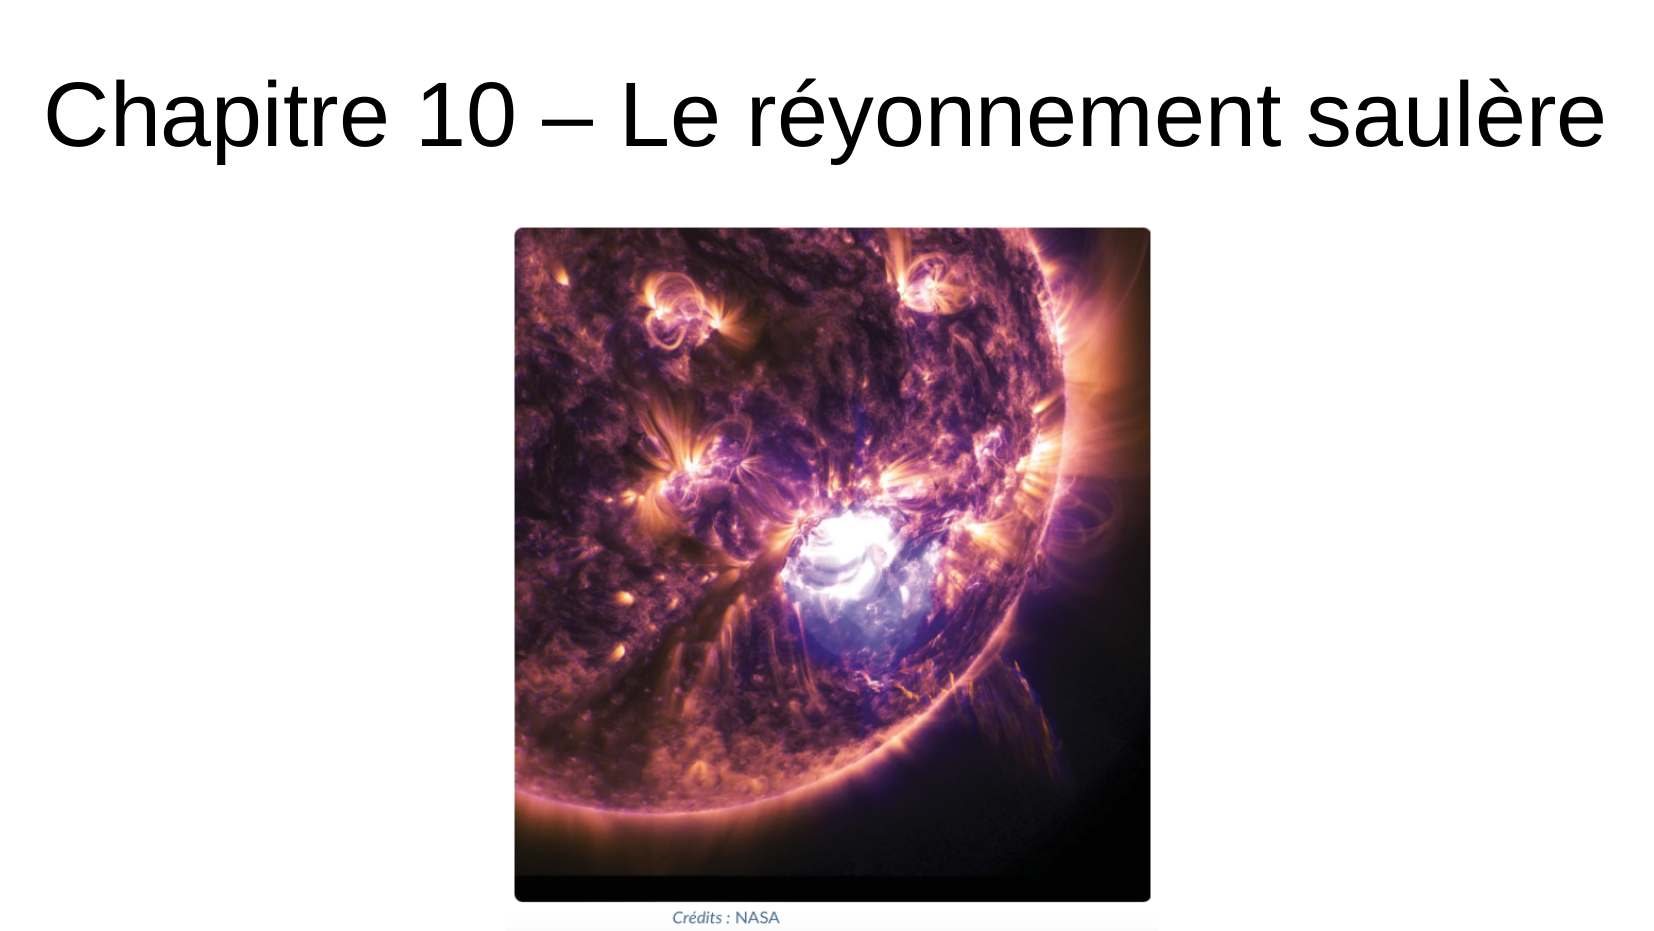

# Chapitre 10 – Le réyonnement saulère